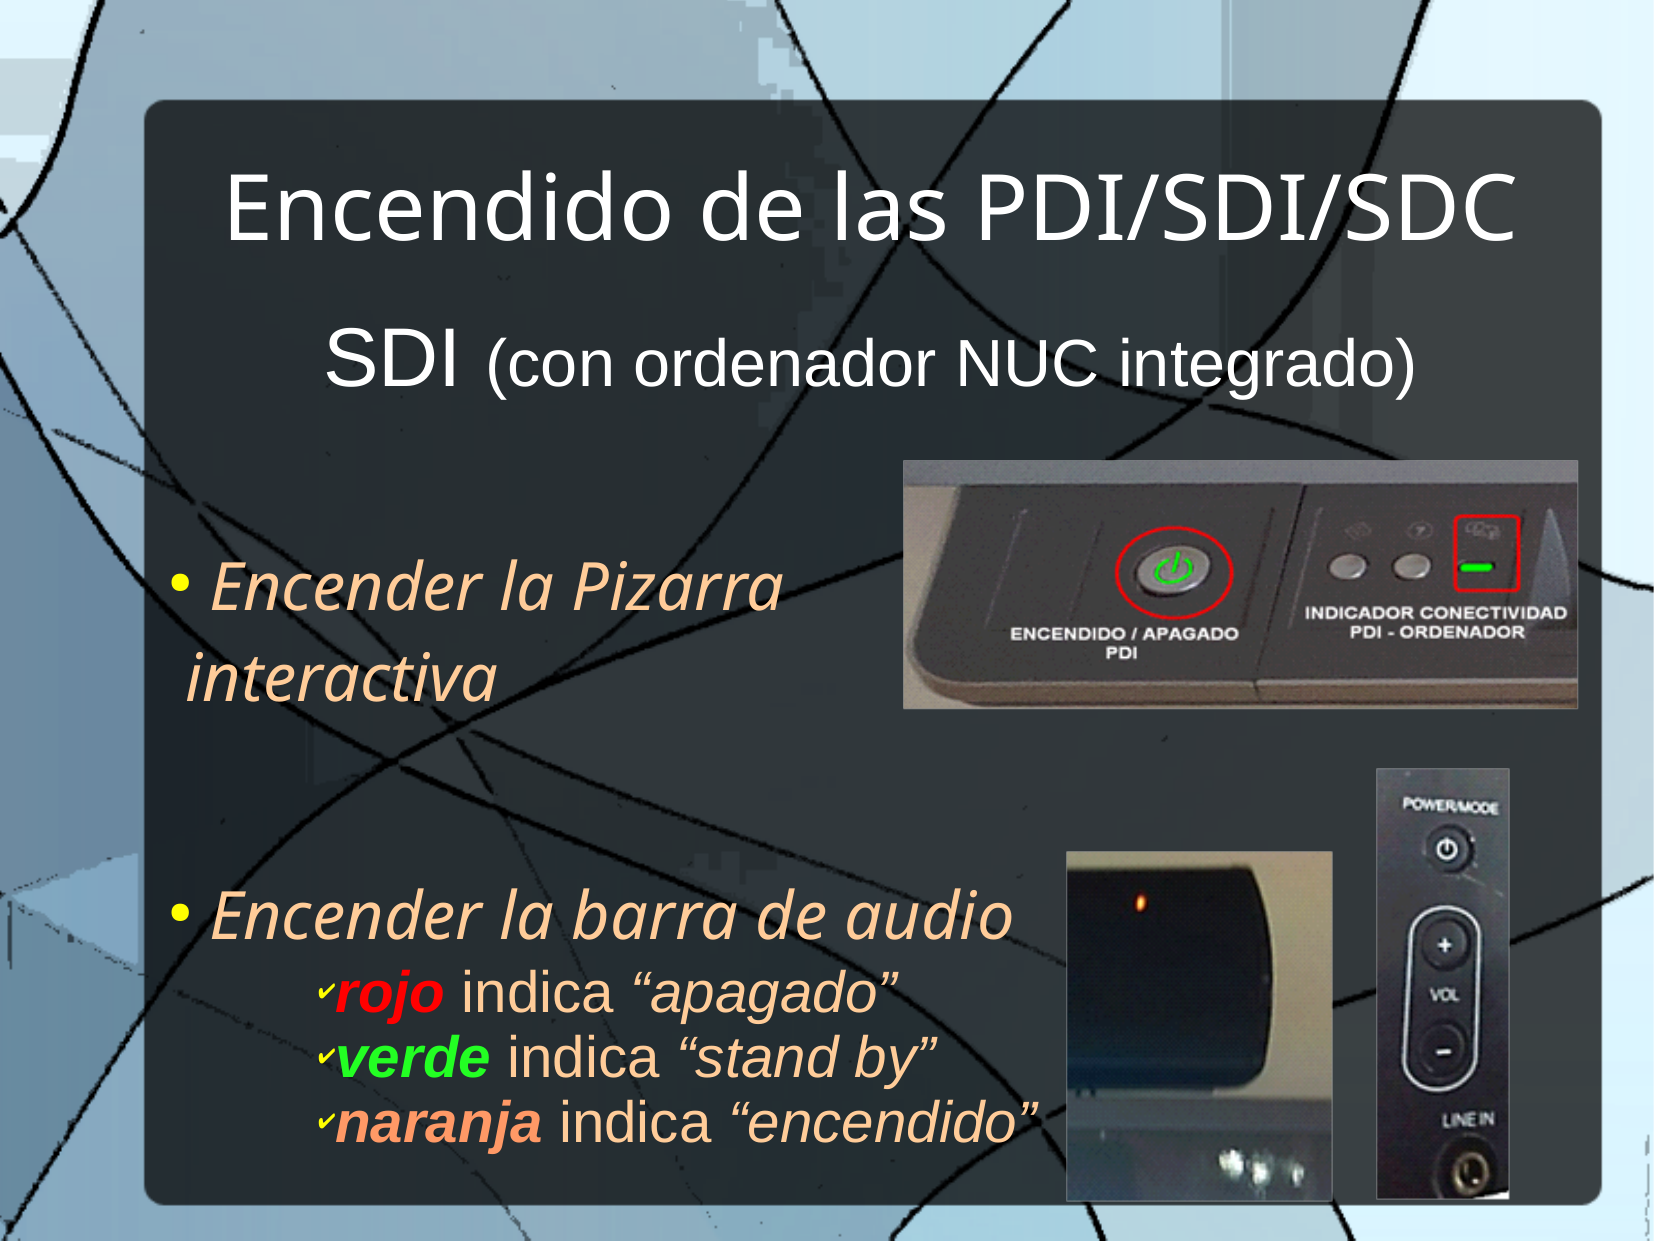

# Encendido de las PDI/SDI/SDC
SDI (con ordenador NUC integrado)
 Encender la Pizarra
 interactiva
 Encender la barra de audio
rojo indica “apagado”
verde indica “stand by”
naranja indica “encendido”